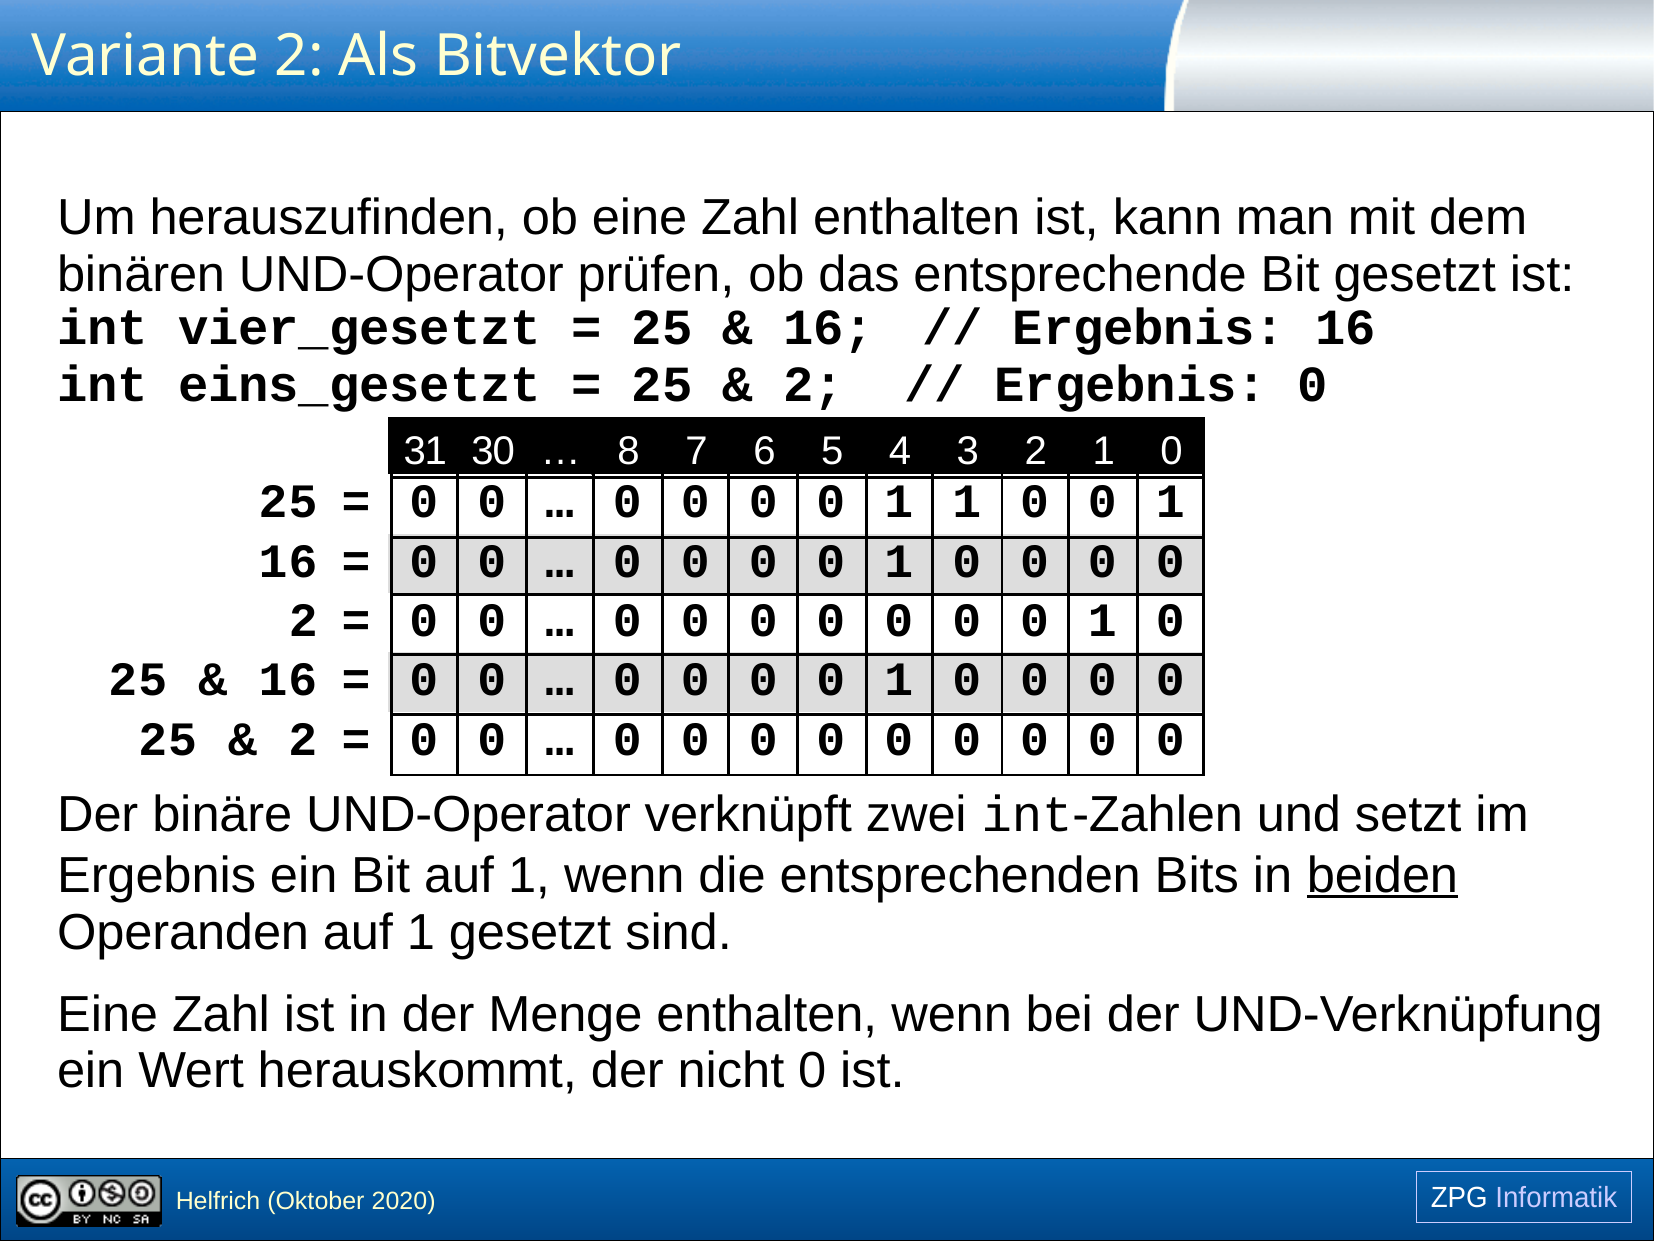

# Variante 2: Als Bitvektor
Um herauszufinden, ob eine Zahl enthalten ist, kann man mit dem binären UND-Operator prüfen, ob das entsprechende Bit gesetzt ist:
int vier_gesetzt = 25 & 16;	 // Ergebnis: 16
int eins_gesetzt = 25 & 2; // Ergebnis: 0
Der binäre UND-Operator verknüpft zwei int-Zahlen und setzt im Ergebnis ein Bit auf 1, wenn die entsprechenden Bits in beiden Operanden auf 1 gesetzt sind.
Eine Zahl ist in der Menge enthalten, wenn bei der UND-Verknüpfung ein Wert herauskommt, der nicht 0 ist.